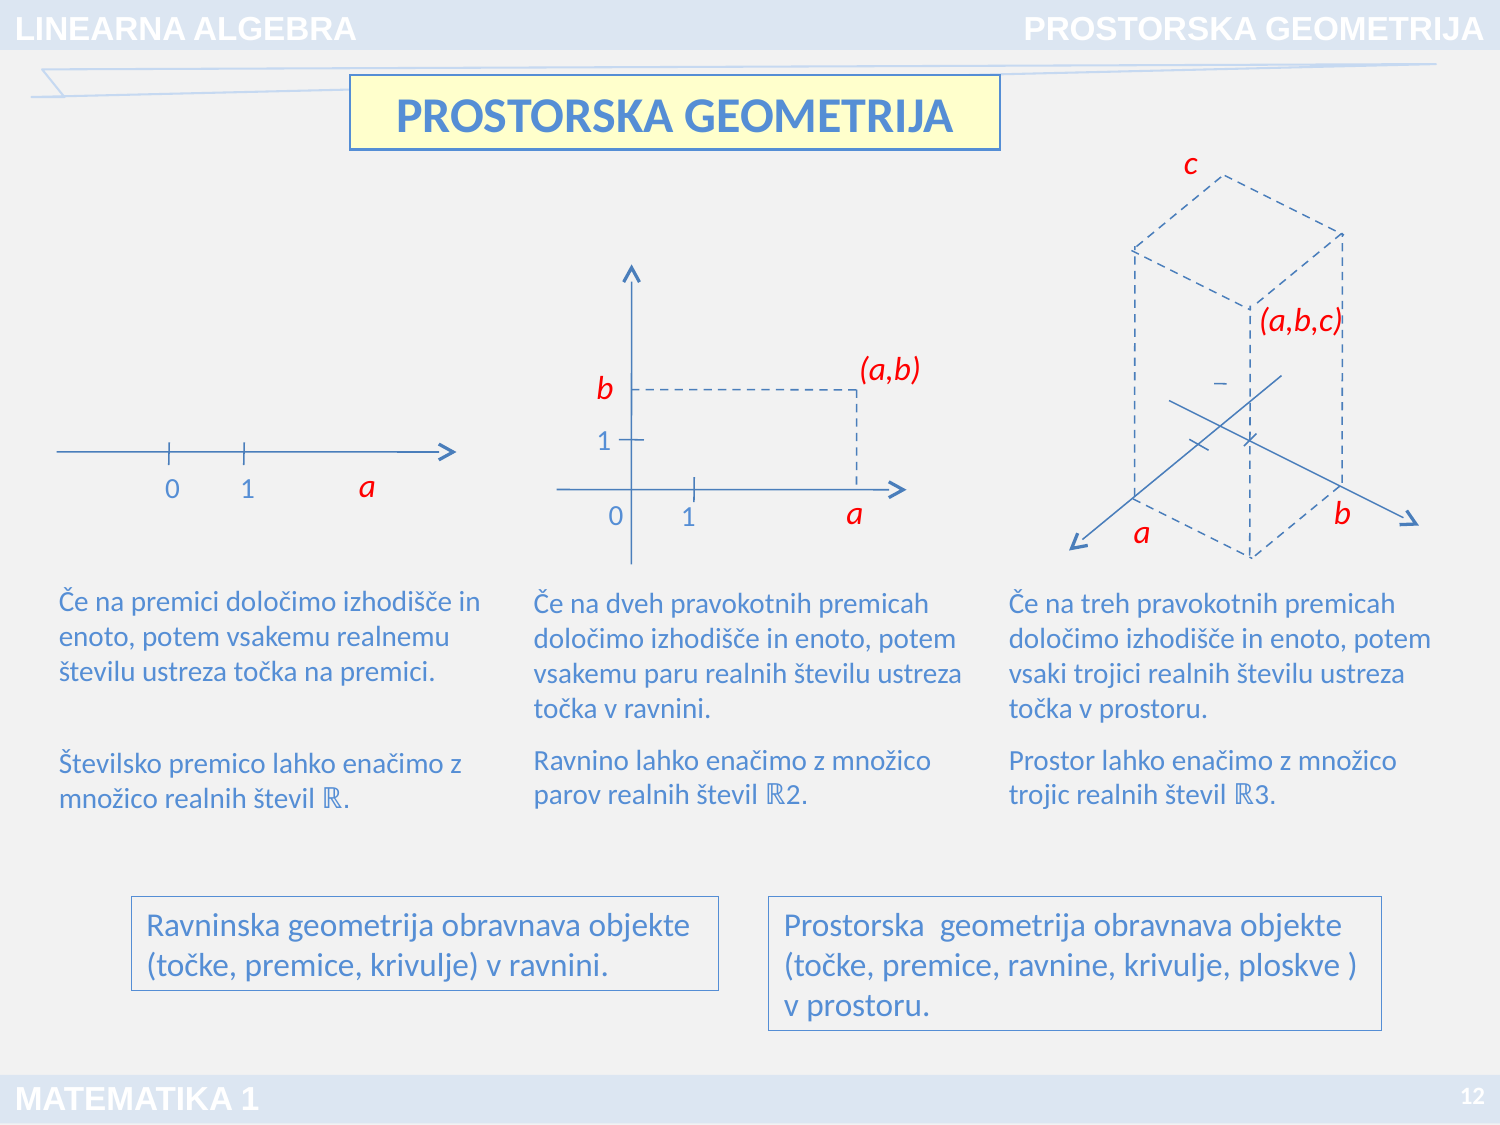

LINEARNA ALGEBRA
PROSTORSKA GEOMETRIJA
c
(a,b,c)
b
a
PROSTORSKA GEOMETRIJA
(a,b)
b
1
a
0
1
0
1
a
Če na premici določimo izhodišče in enoto, potem vsakemu realnemu številu ustreza točka na premici.
Če na dveh pravokotnih premicah določimo izhodišče in enoto, potem vsakemu paru realnih številu ustreza točka v ravnini.
Če na treh pravokotnih premicah določimo izhodišče in enoto, potem vsaki trojici realnih številu ustreza točka v prostoru.
Ravnino lahko enačimo z množico parov realnih števil ℝ2.
Prostor lahko enačimo z množico trojic realnih števil ℝ3.
Številsko premico lahko enačimo z množico realnih števil ℝ.
Ravninska geometrija obravnava objekte (točke, premice, krivulje) v ravnini.
Prostorska geometrija obravnava objekte (točke, premice, ravnine, krivulje, ploskve ) v prostoru.
MATEMATIKA 1